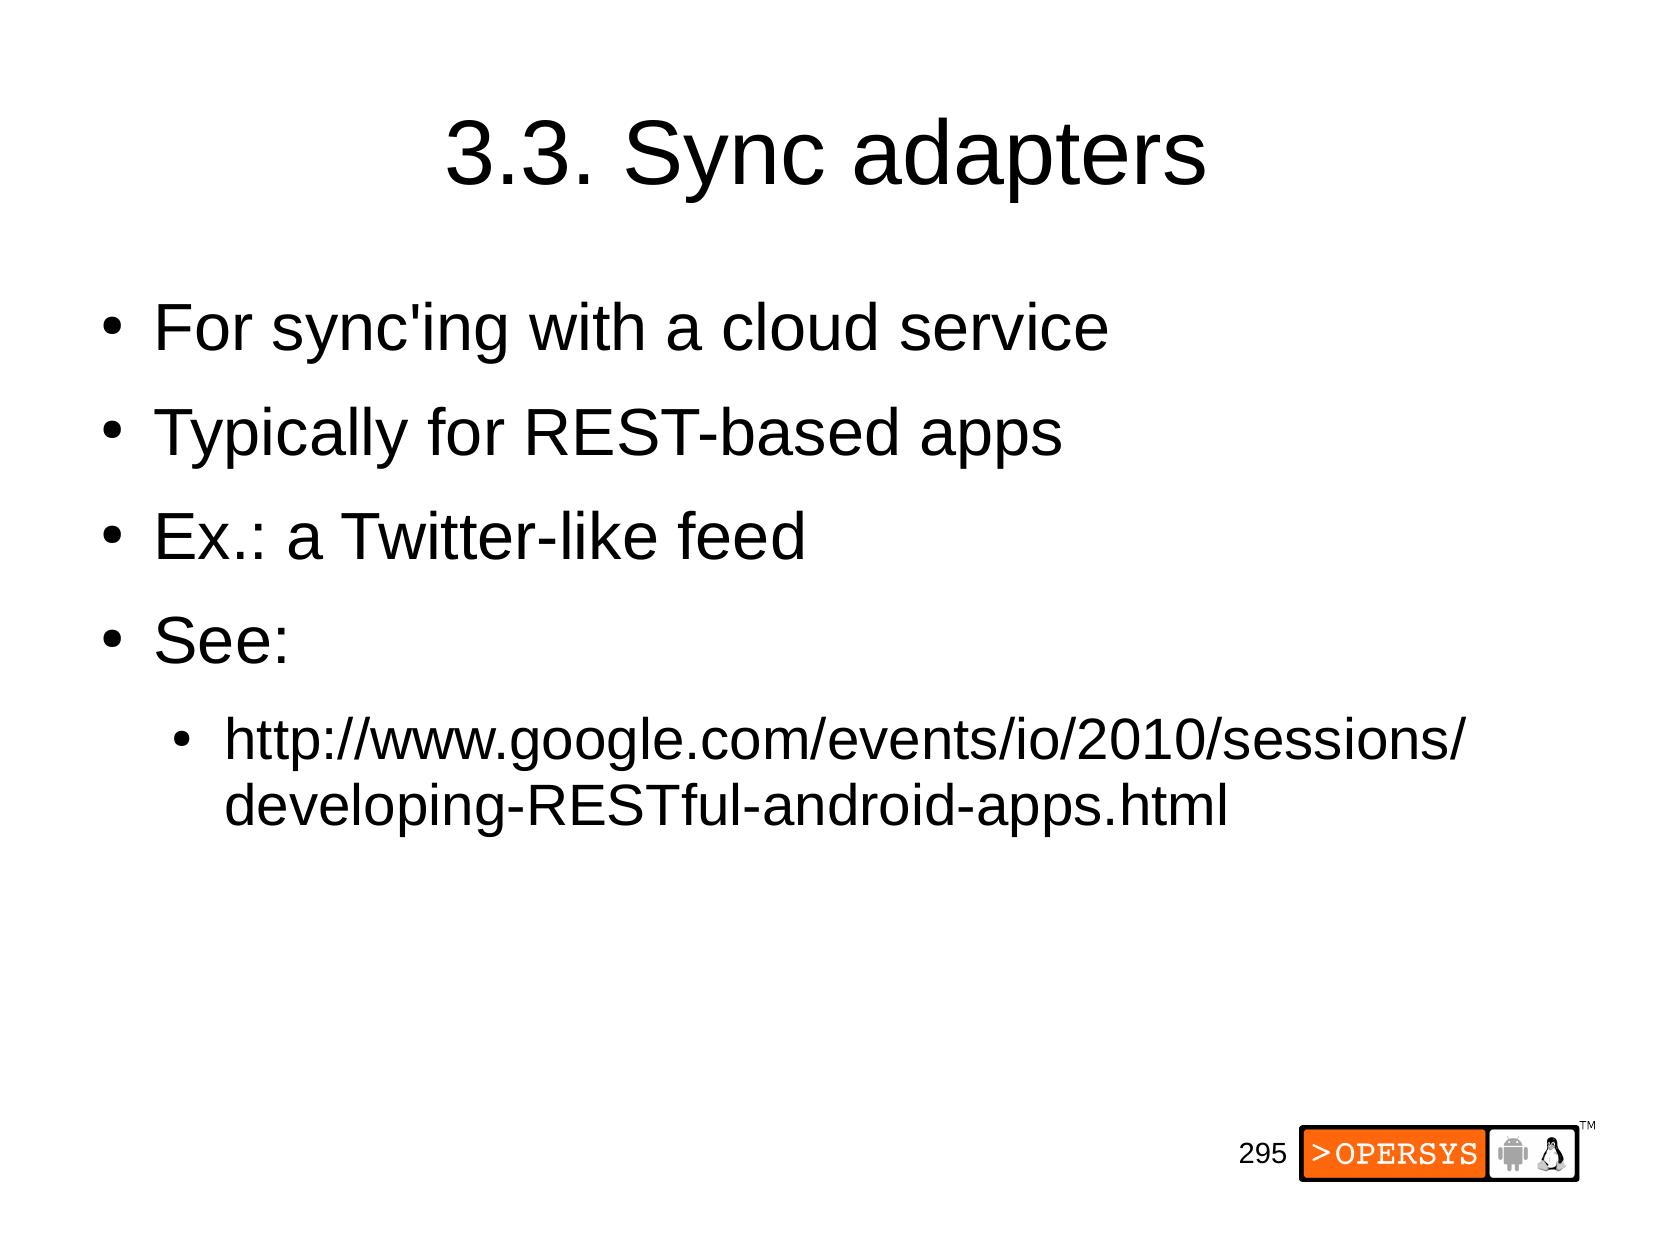

# 3.3. Sync adapters
For sync'ing with a cloud service
Typically for REST-based apps
Ex.: a Twitter-like feed
See:
http://www.google.com/events/io/2010/sessions/developing-RESTful-android-apps.html